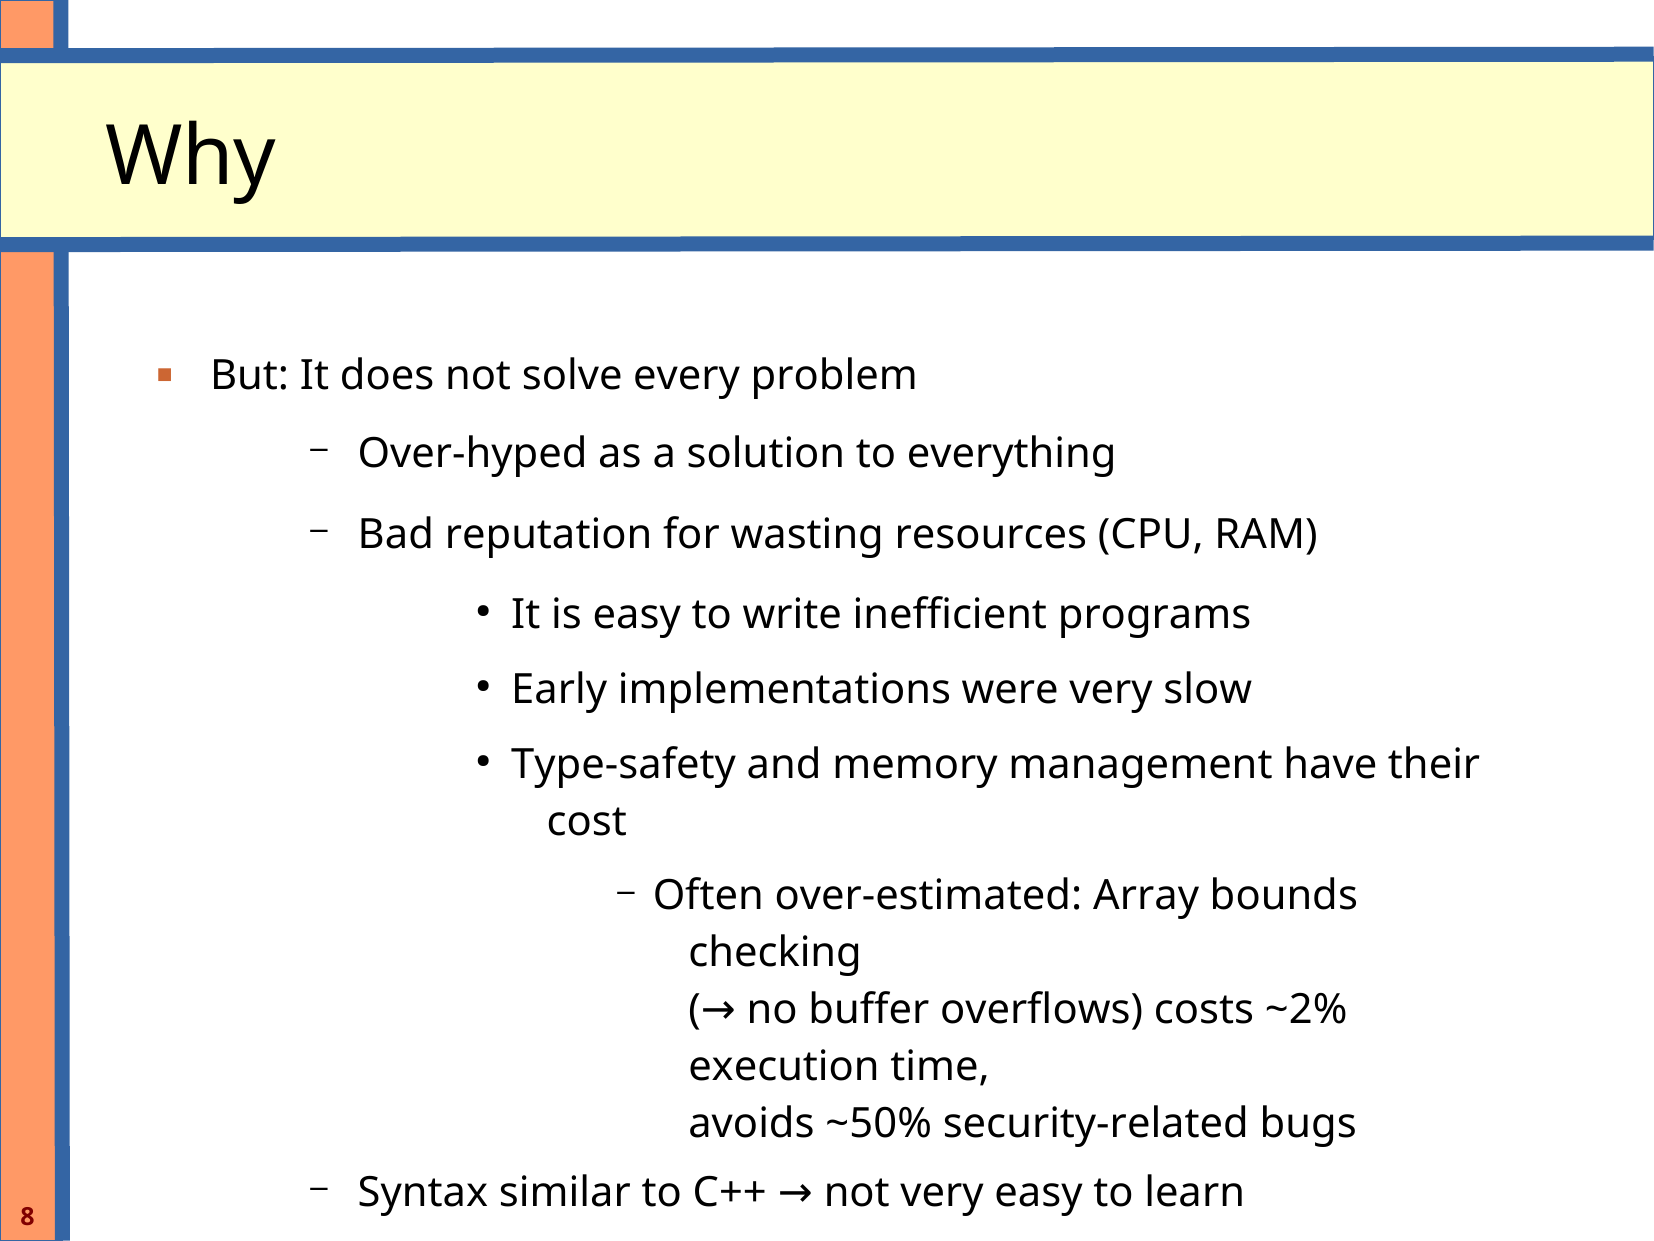

# Why
But: It does not solve every problem
Over-hyped as a solution to everything
Bad reputation for wasting resources (CPU, RAM)
It is easy to write inefficient programs
Early implementations were very slow
Type-safety and memory management have their cost
Often over-estimated: Array bounds checking
(→ no buffer overflows) costs ~2% execution time,
avoids ~50% security-related bugs
Syntax similar to C++ → not very easy to learn